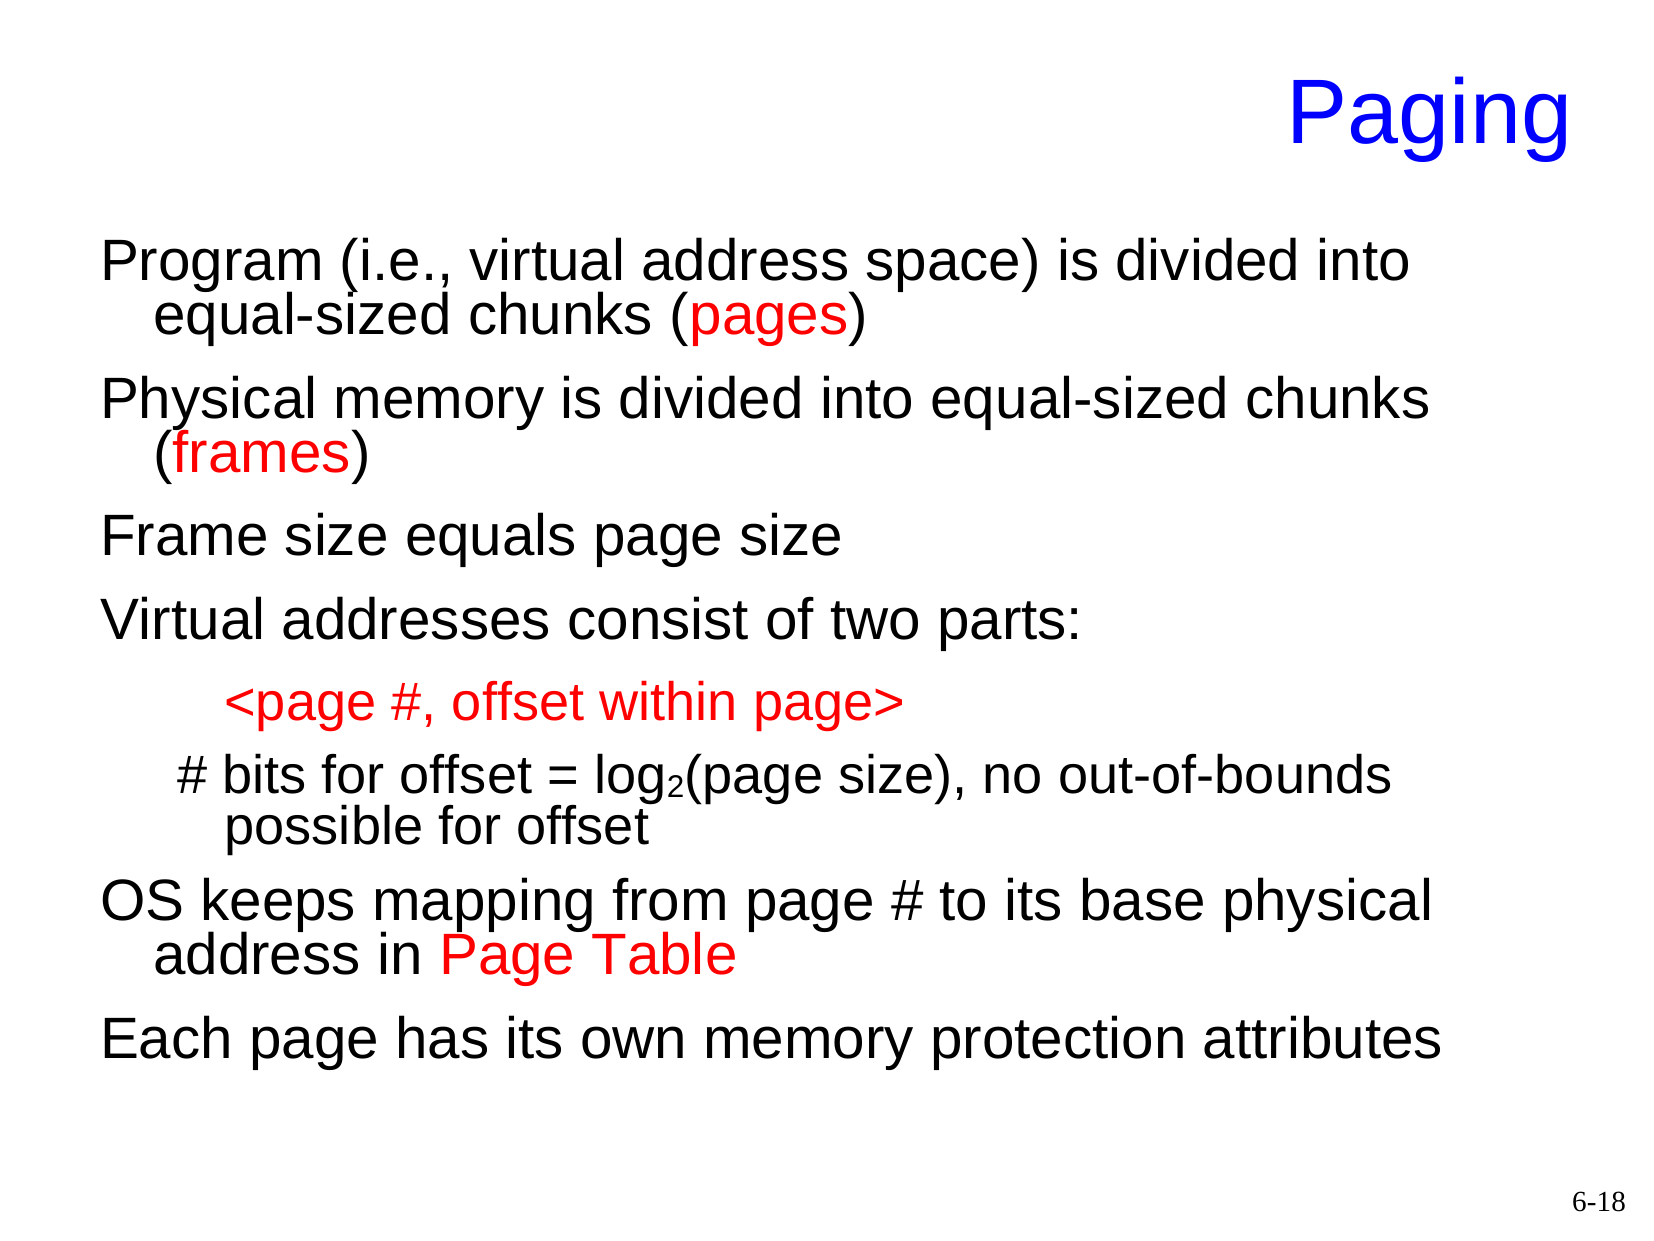

# Paging
Program (i.e., virtual address space) is divided into equal-sized chunks (pages)
Physical memory is divided into equal-sized chunks (frames)
Frame size equals page size
Virtual addresses consist of two parts:
	<page #, offset within page>
# bits for offset = log2(page size), no out-of-bounds possible for offset
OS keeps mapping from page # to its base physical address in Page Table
Each page has its own memory protection attributes